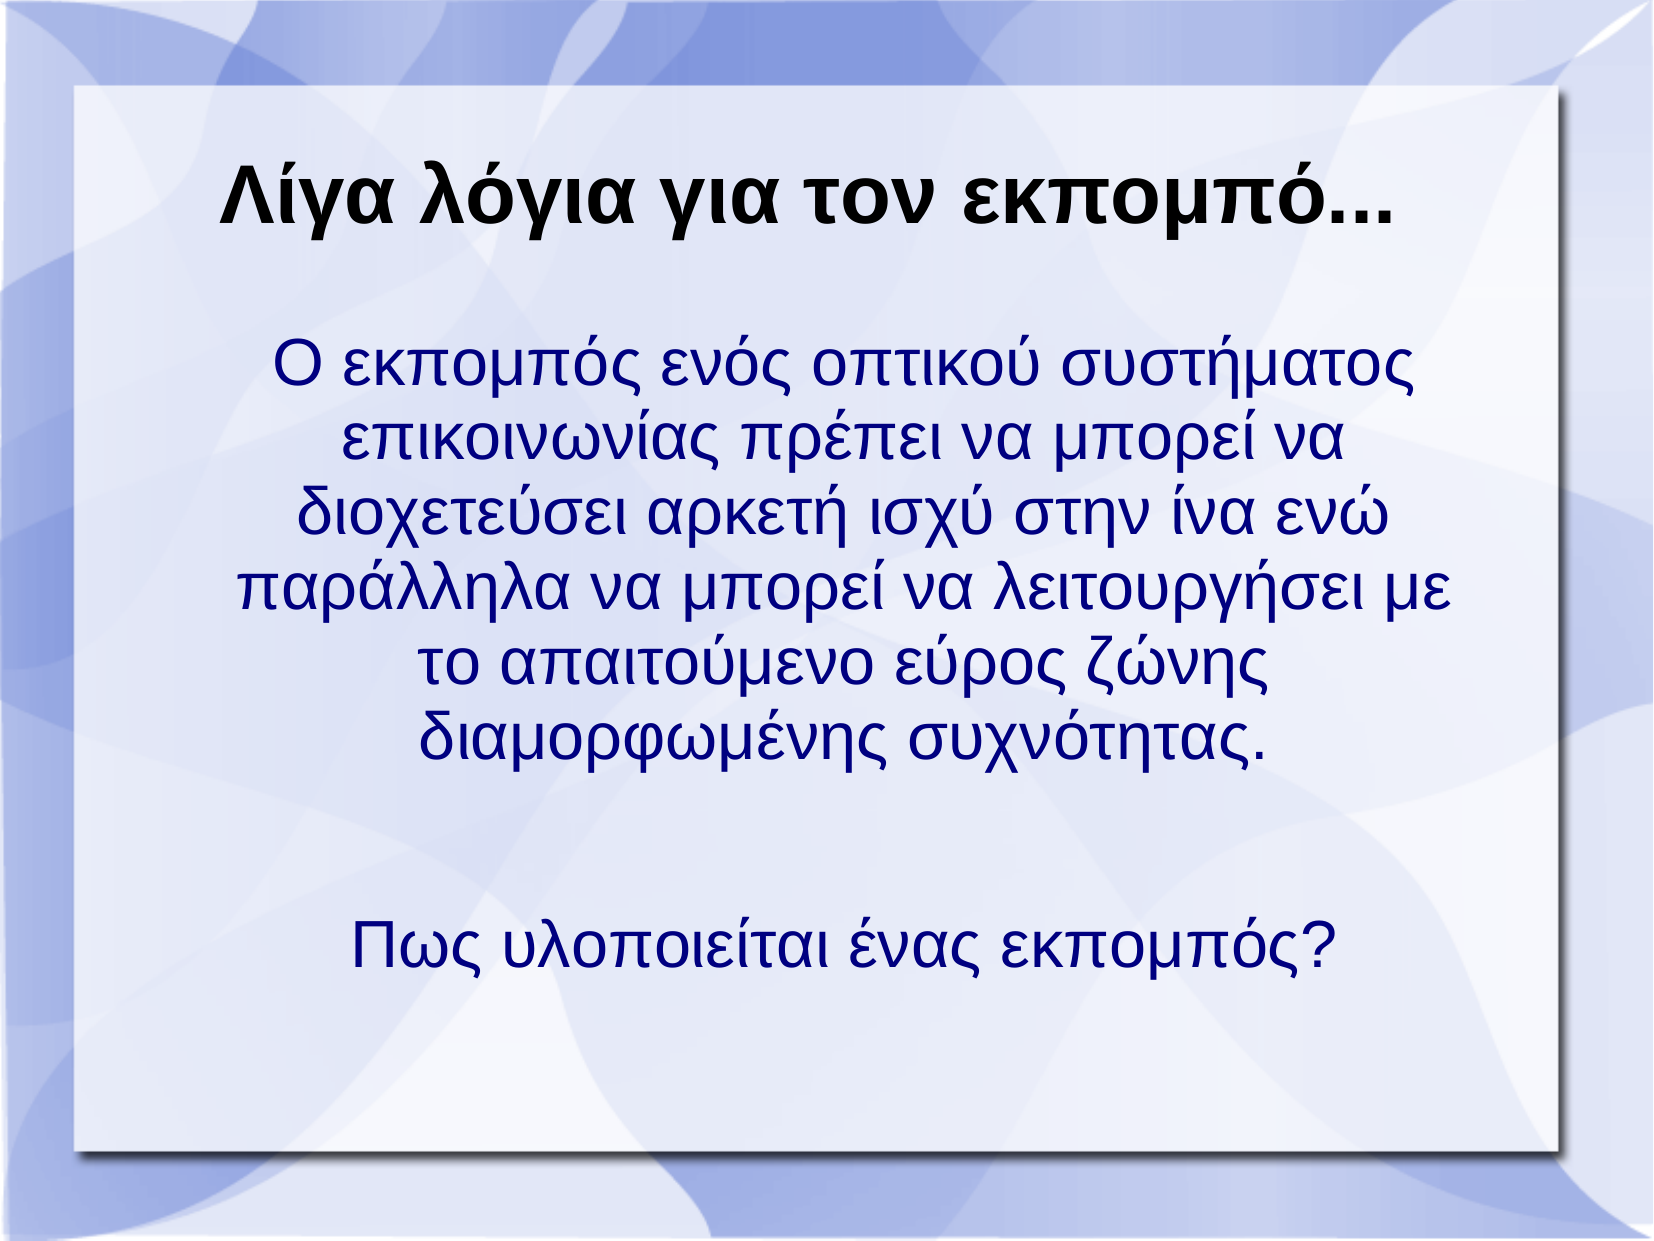

# Λίγα λόγια για τον εκπομπό...
Ο εκπομπός ενός οπτικού συστήματος επικοινωνίας πρέπει να μπορεί να διοχετεύσει αρκετή ισχύ στην ίνα ενώ παράλληλα να μπορεί να λειτουργήσει με το απαιτούμενο εύρος ζώνης διαμορφωμένης συχνότητας.
Πως υλοποιείται ένας εκπομπός?